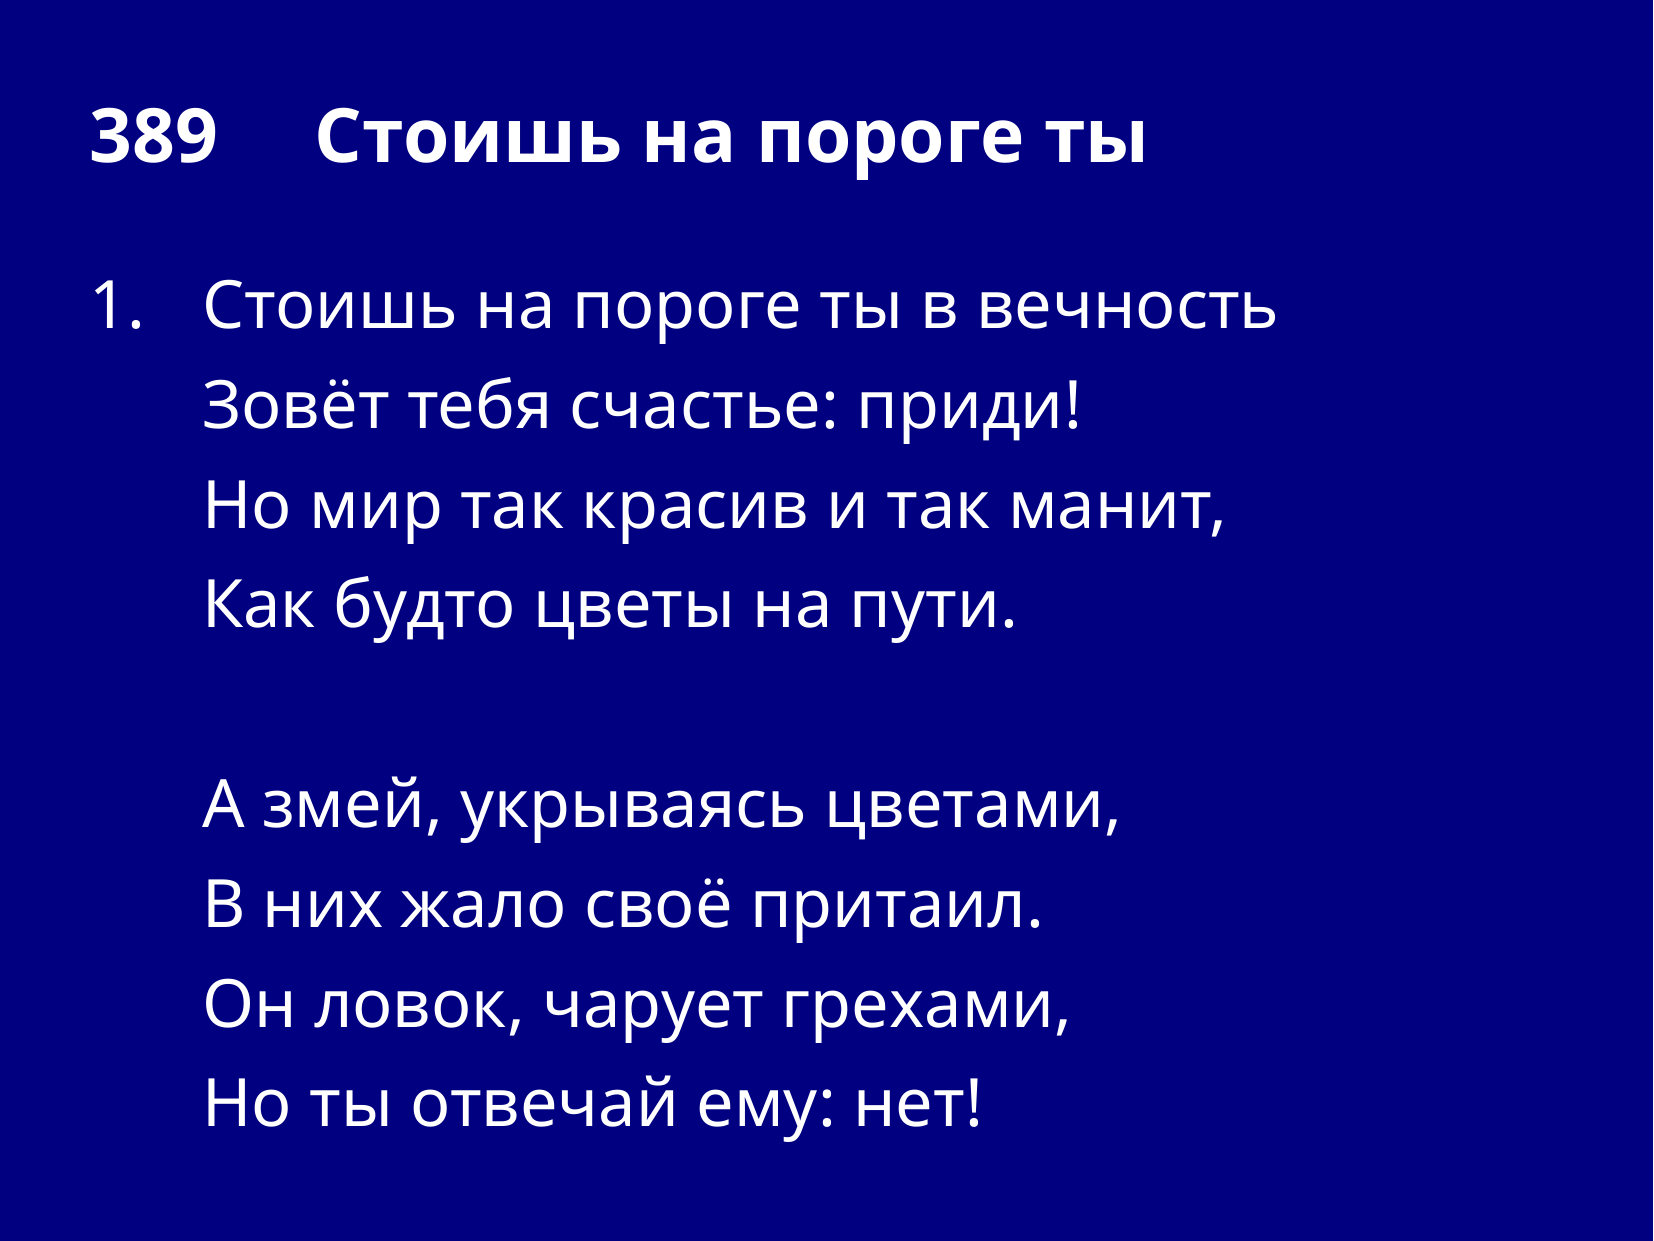

389	Стоишь на пороге ты
1.	Стоишь на пороге ты в вечность
	Зовёт тебя счастье: приди!
	Но мир так красив и так манит,
	Как будто цветы на пути.
	А змей, укрываясь цветами,
	В них жало своё притаил.
	Он ловок, чарует грехами,
	Но ты отвечай ему: нет!